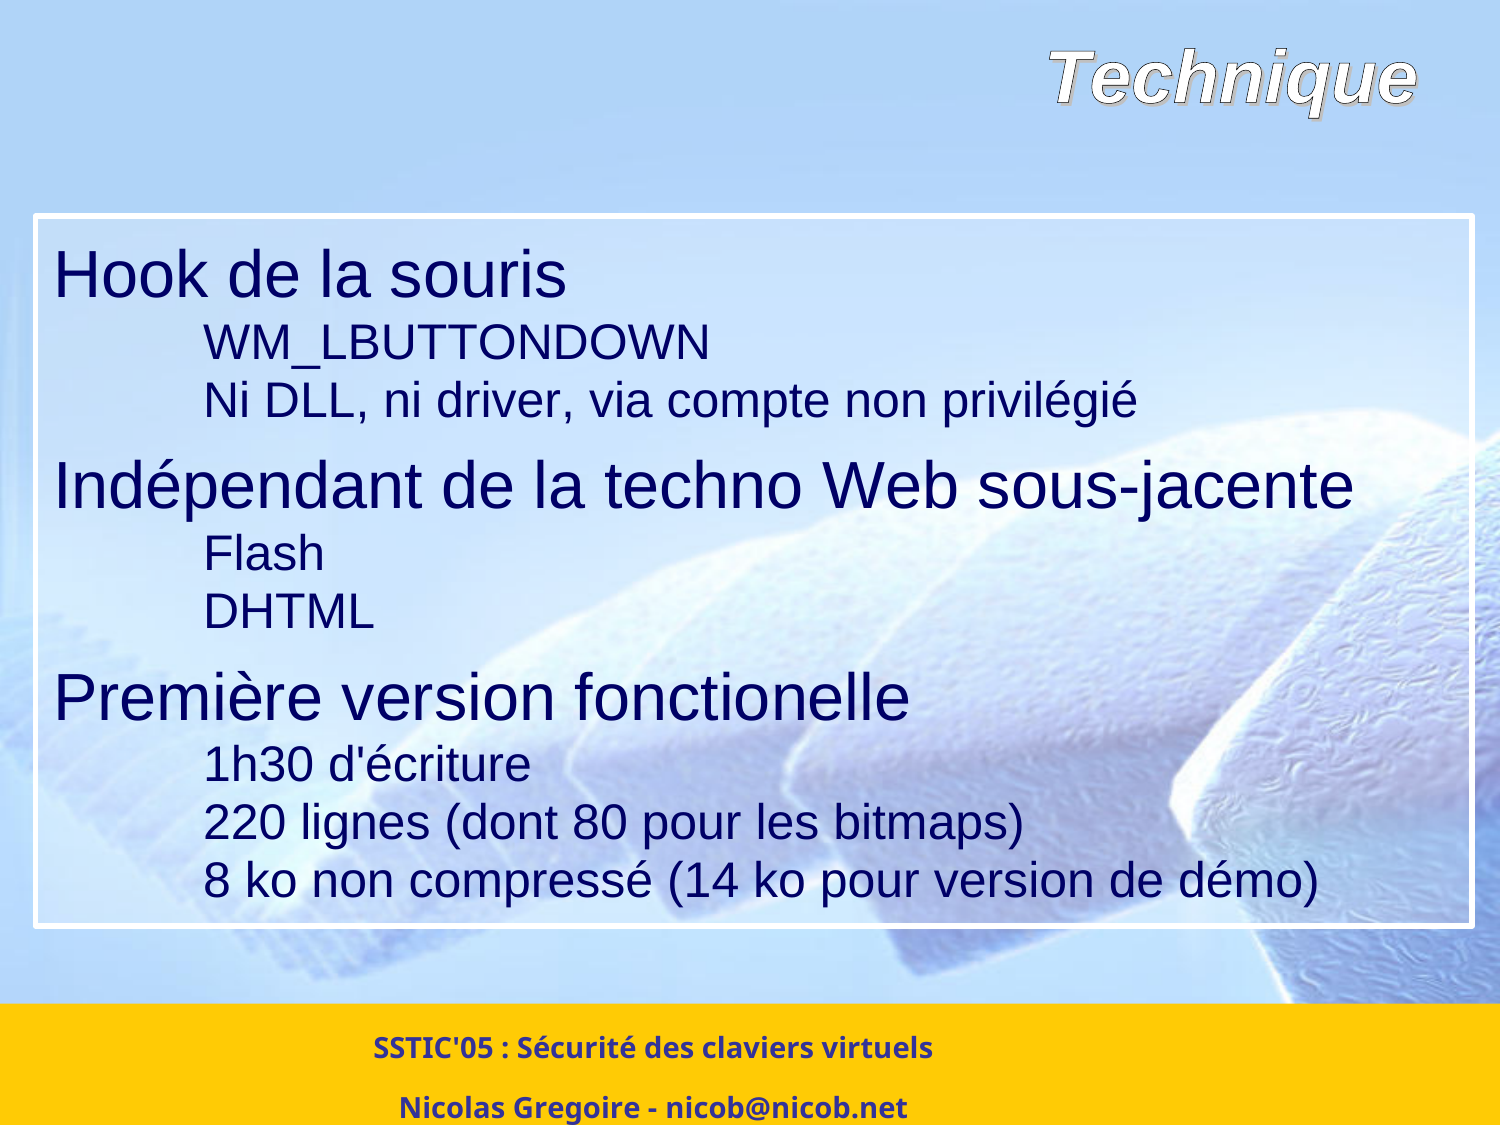

# Technique
Hook de la souris
WM_LBUTTONDOWN
Ni DLL, ni driver, via compte non privilégié
Indépendant de la techno Web sous-jacente
Flash
DHTML
Première version fonctionelle
1h30 d'écriture
220 lignes (dont 80 pour les bitmaps)
8 ko non compressé (14 ko pour version de démo)